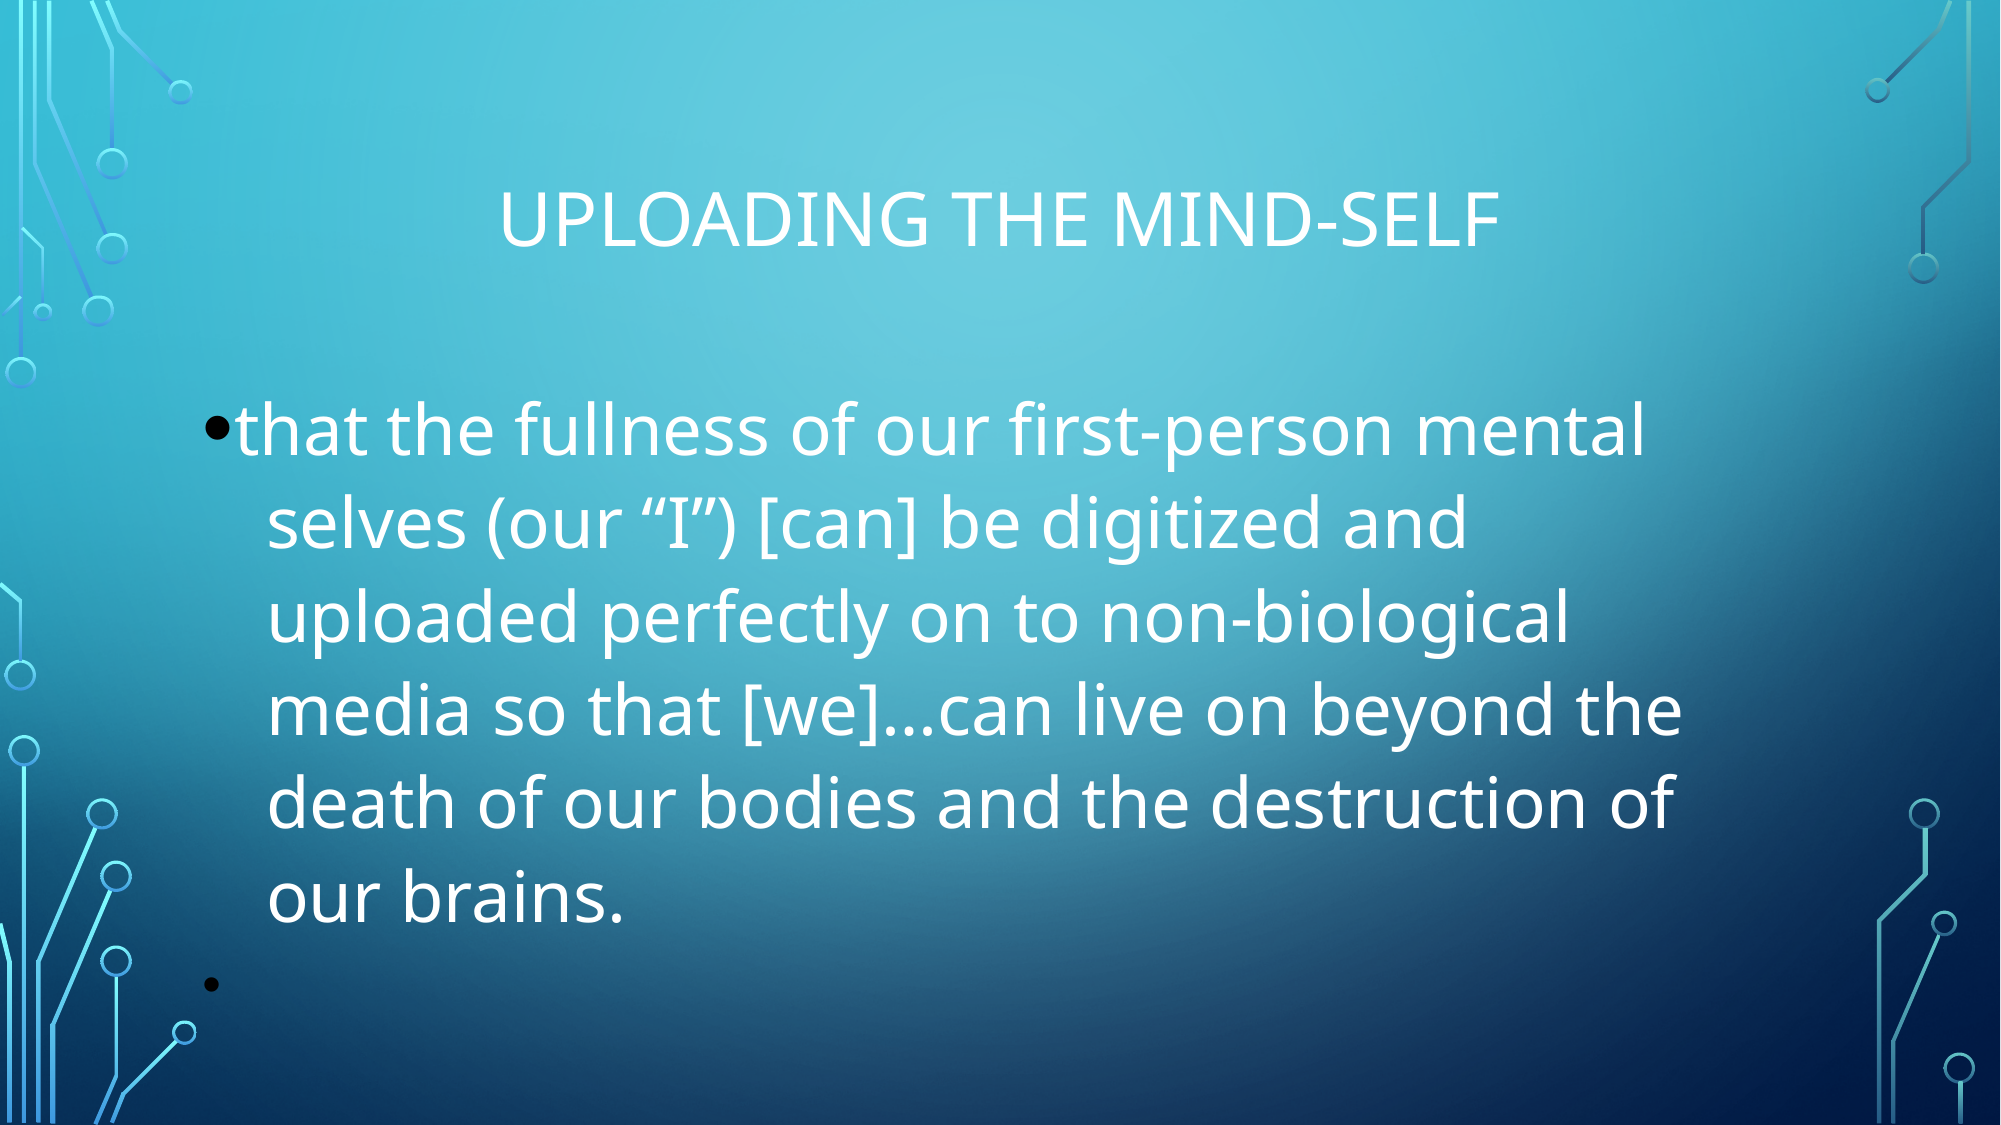

# Uploading the mind-self
that the fullness of our first-person mental selves (our “I”) [can] be digitized and uploaded perfectly on to non-biological media so that [we]…can live on beyond the death of our bodies and the destruction of our brains.